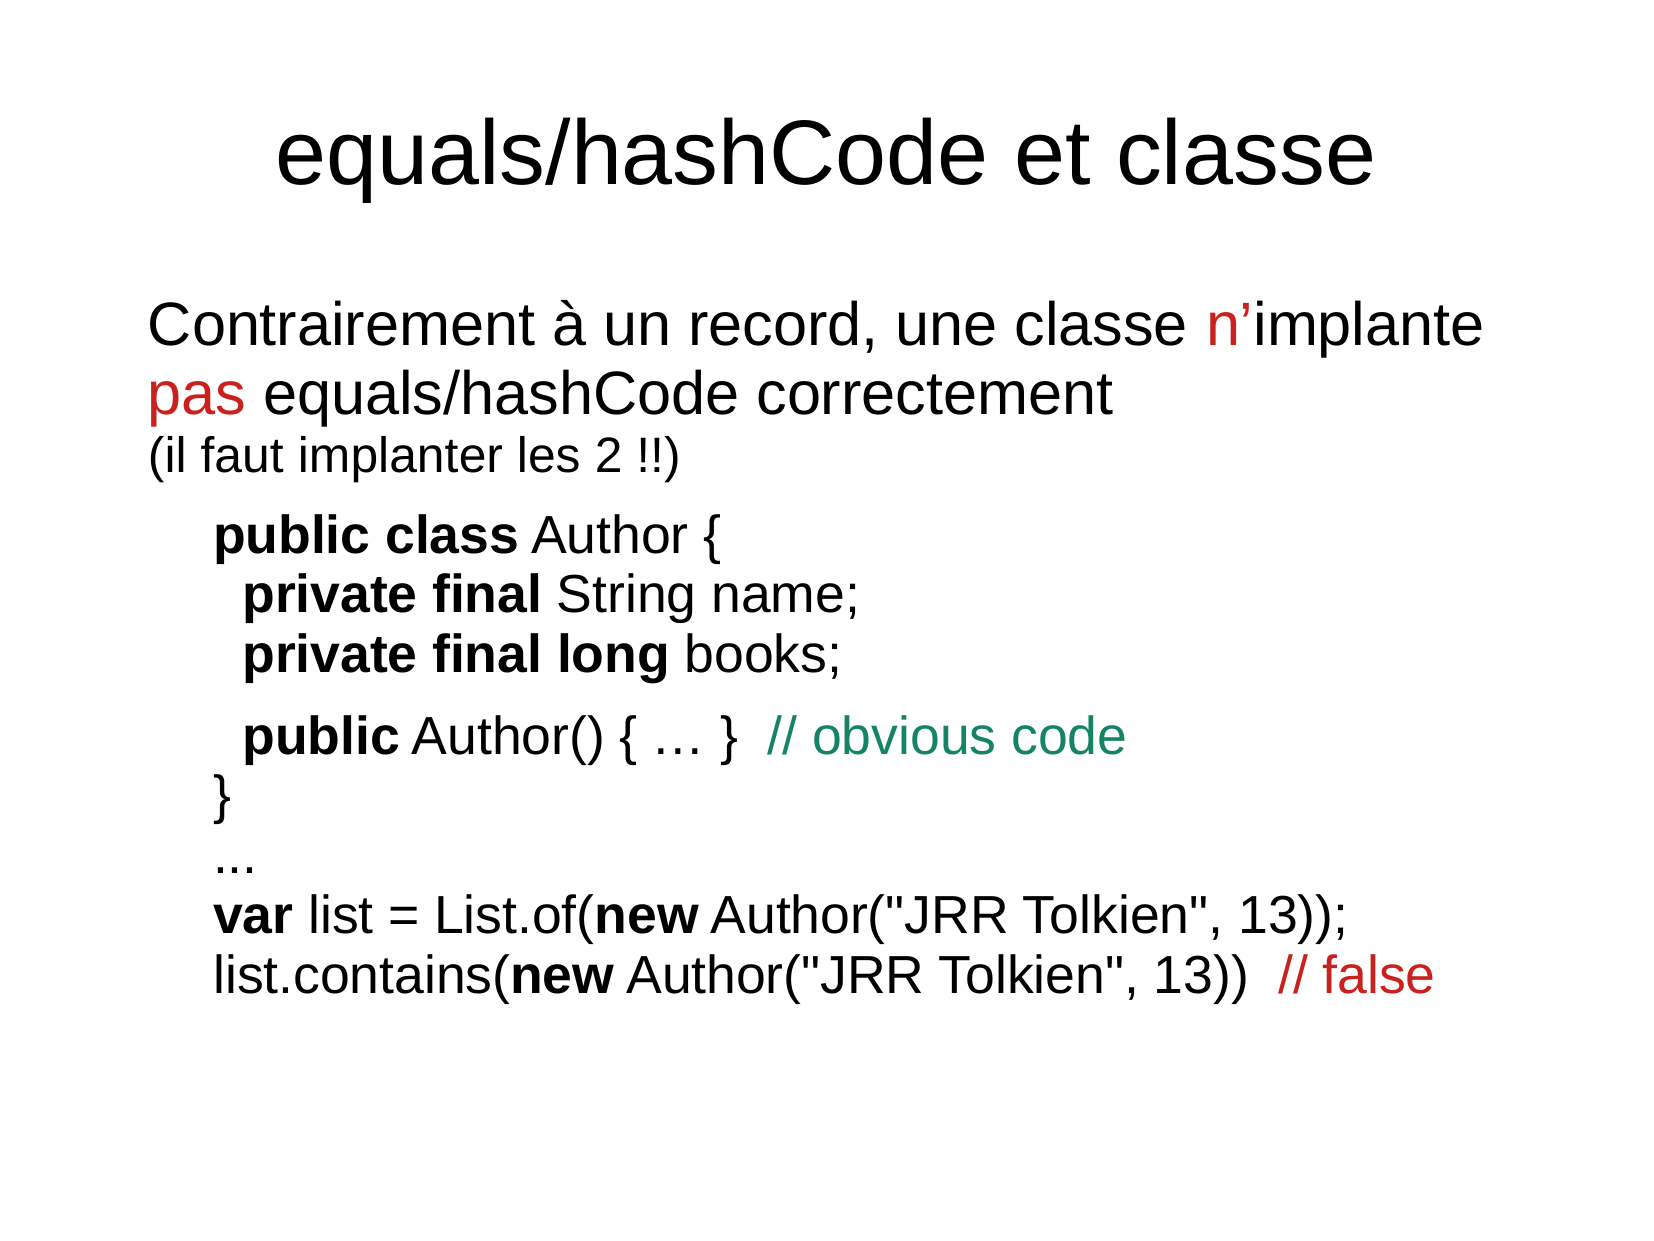

# equals/hashCode et classe
Contrairement à un record, une classe n’implante pas equals/hashCode correctement
(il faut implanter les 2 !!)
public class Author {
 private final String name;
 private final long books;
 public Author() { … } // obvious code
}
...
var list = List.of(new Author("JRR Tolkien", 13));
list.contains(new Author("JRR Tolkien", 13)) // false